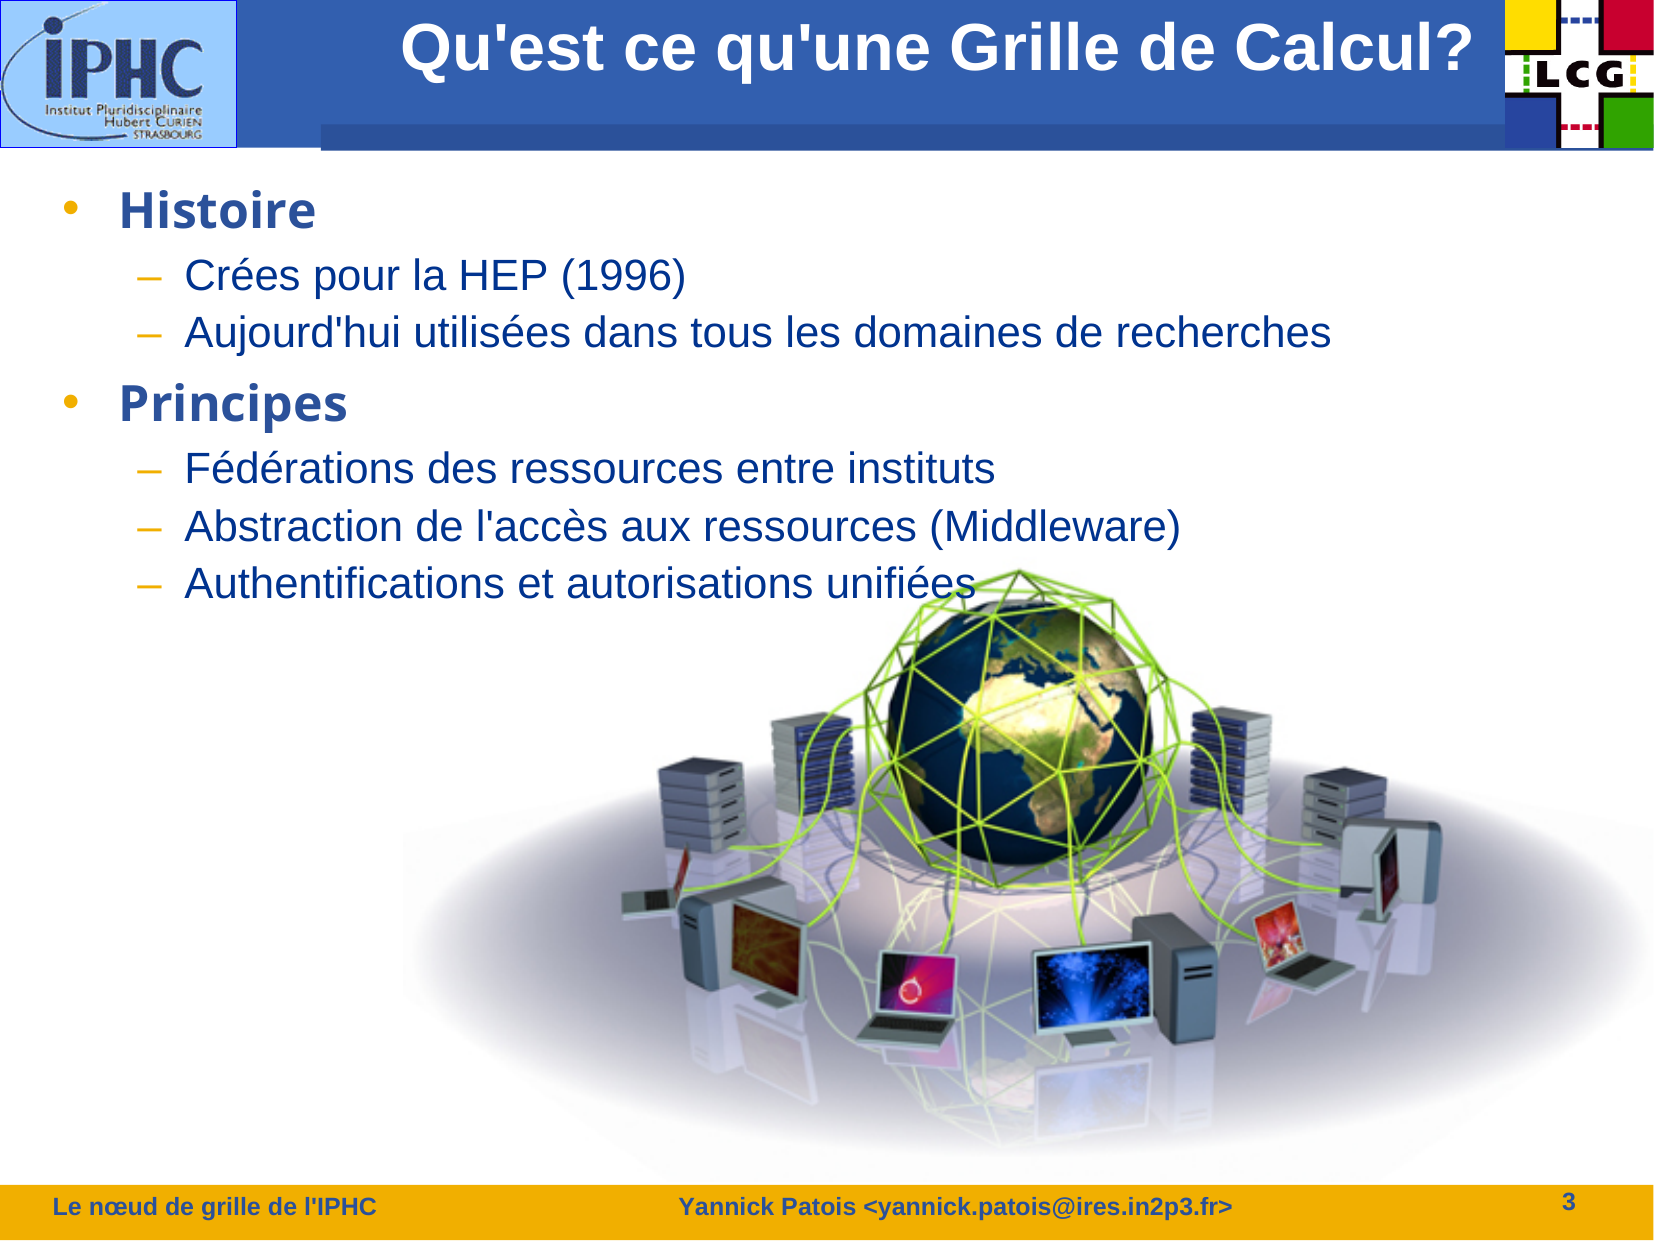

# Qu'est ce qu'une Grille de Calcul?
Histoire
Crées pour la HEP (1996)
Aujourd'hui utilisées dans tous les domaines de recherches
Principes
Fédérations des ressources entre instituts
Abstraction de l'accès aux ressources (Middleware)
Authentifications et autorisations unifiées